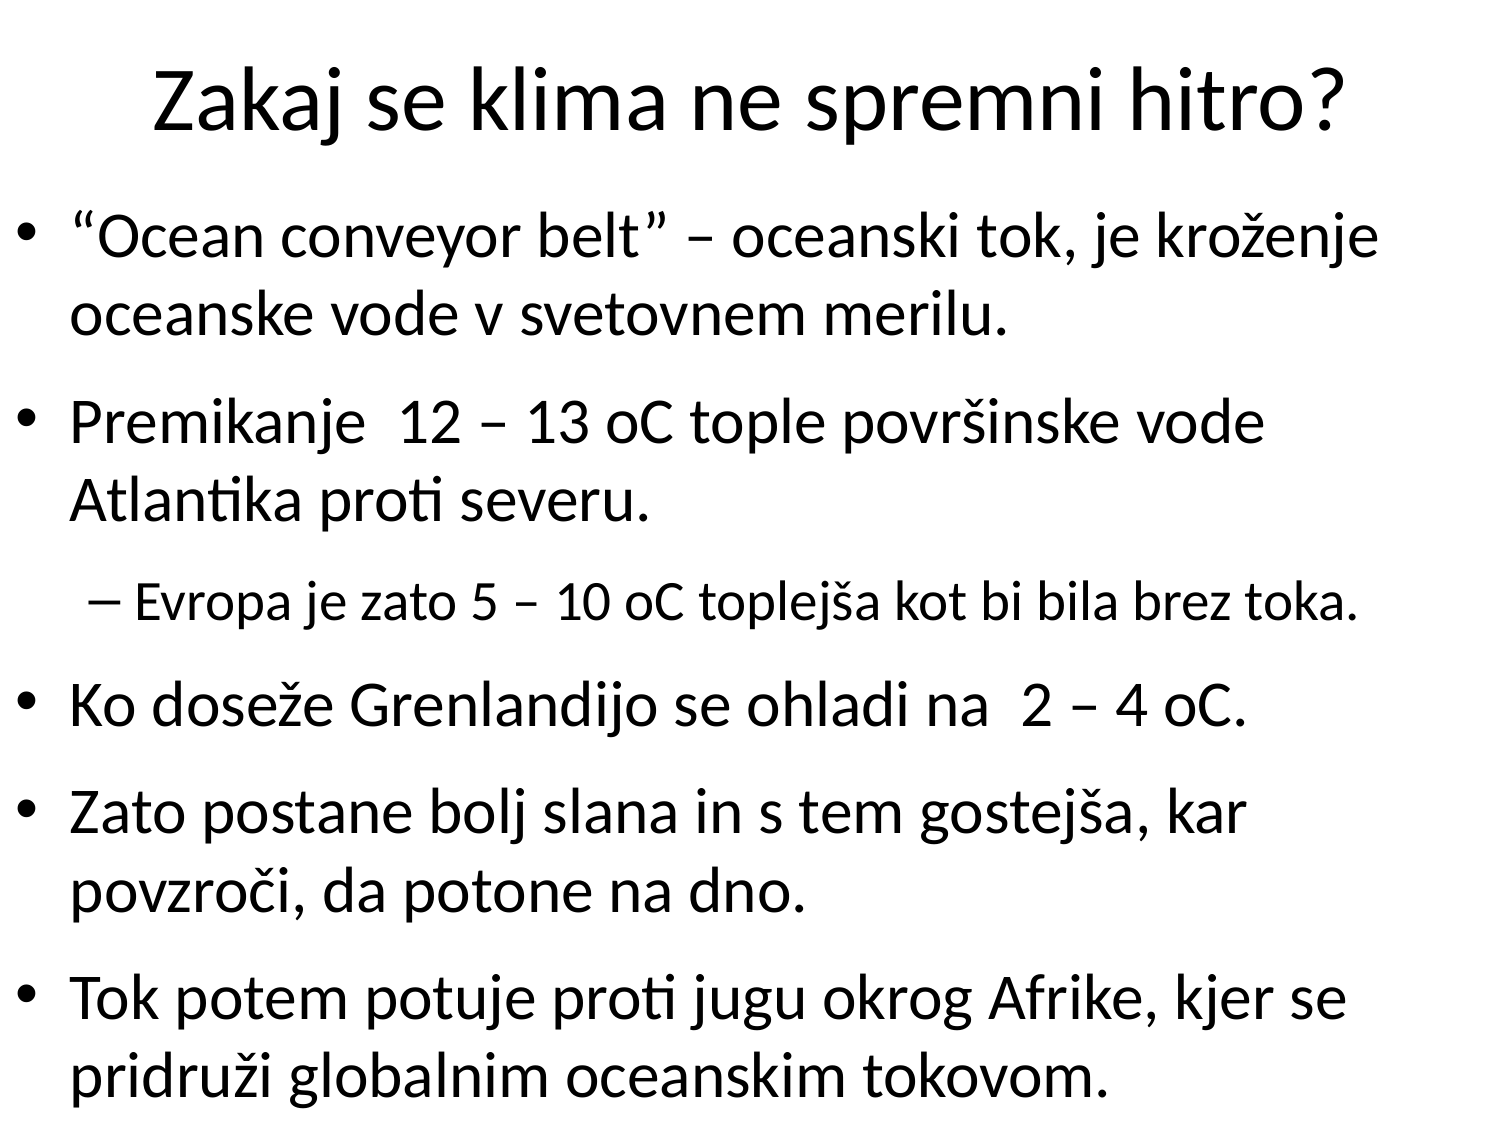

# Zakaj se klima ne spremni hitro?
“Ocean conveyor belt” – oceanski tok, je kroženje oceanske vode v svetovnem merilu.
Premikanje 12 – 13 oC tople površinske vode Atlantika proti severu.
Evropa je zato 5 – 10 oC toplejša kot bi bila brez toka.
Ko doseže Grenlandijo se ohladi na 2 – 4 oC.
Zato postane bolj slana in s tem gostejša, kar povzroči, da potone na dno.
Tok potem potuje proti jugu okrog Afrike, kjer se pridruži globalnim oceanskim tokovom.